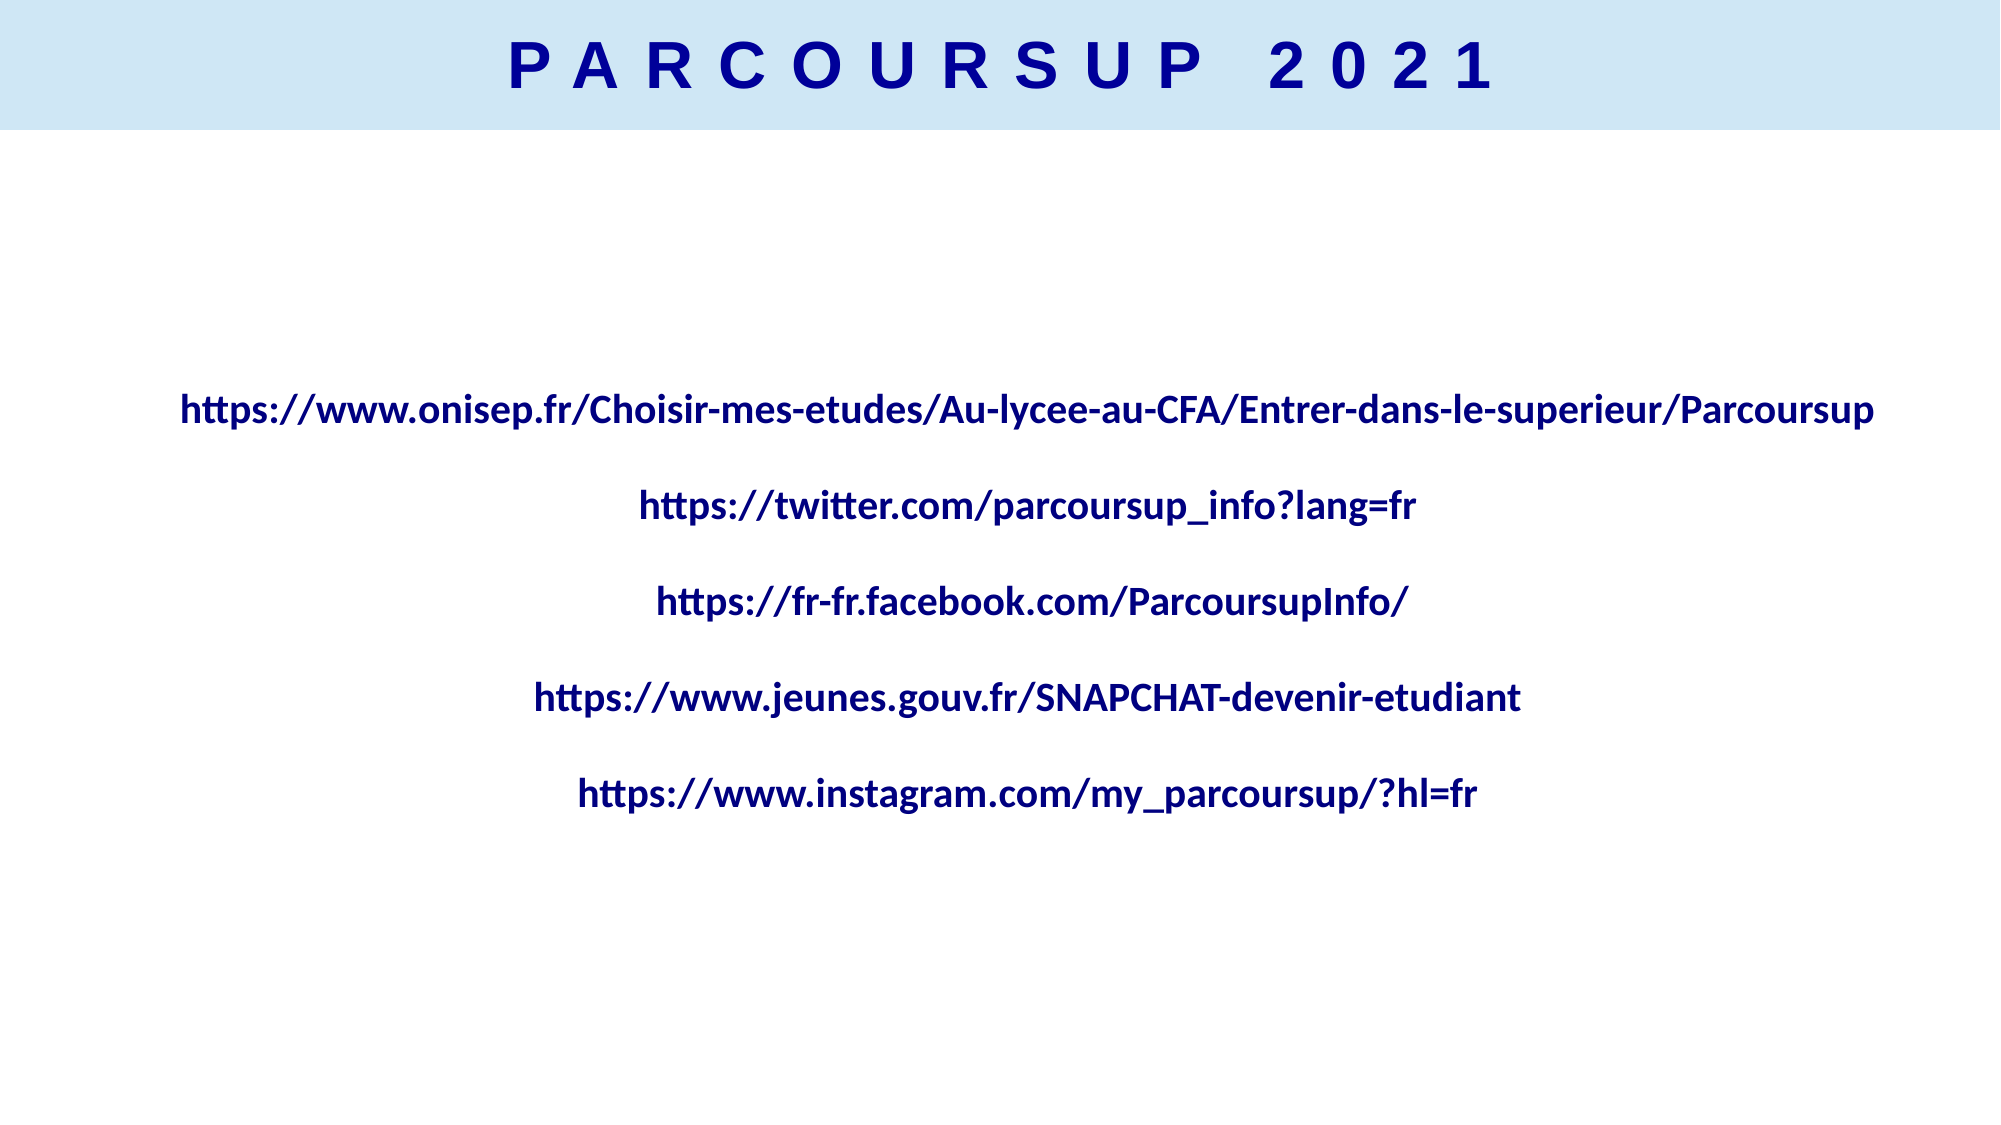

PARCOURSUP 2021
# https://www.onisep.fr/Choisir-mes-etudes/Au-lycee-au-CFA/Entrer-dans-le-superieur/Parcoursup https://twitter.com/parcoursup_info?lang=fr https://fr-fr.facebook.com/ParcoursupInfo/ https://www.jeunes.gouv.fr/SNAPCHAT-devenir-etudiant https://www.instagram.com/my_parcoursup/?hl=fr